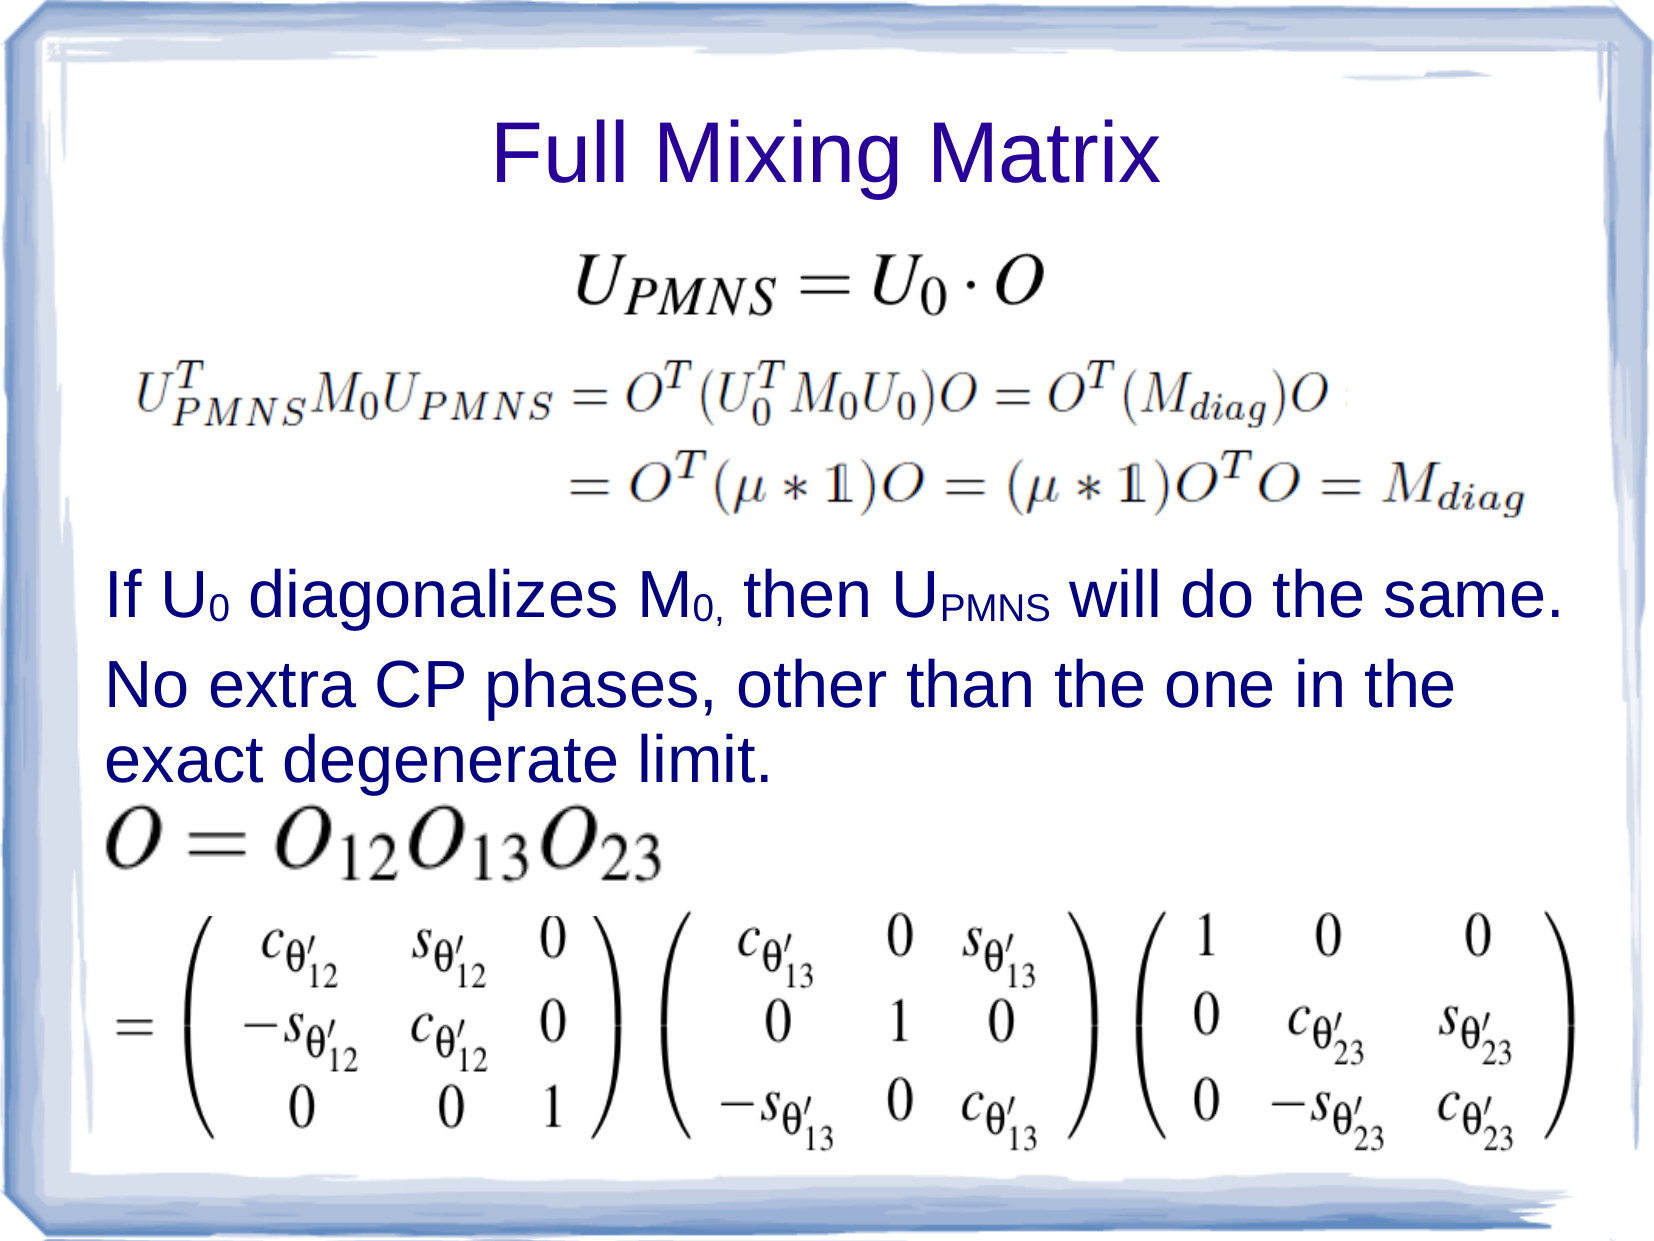

# Full Mixing Matrix
If U0 diagonalizes M0, then UPMNS will do the same.
No extra CP phases, other than the one in the exact degenerate limit.